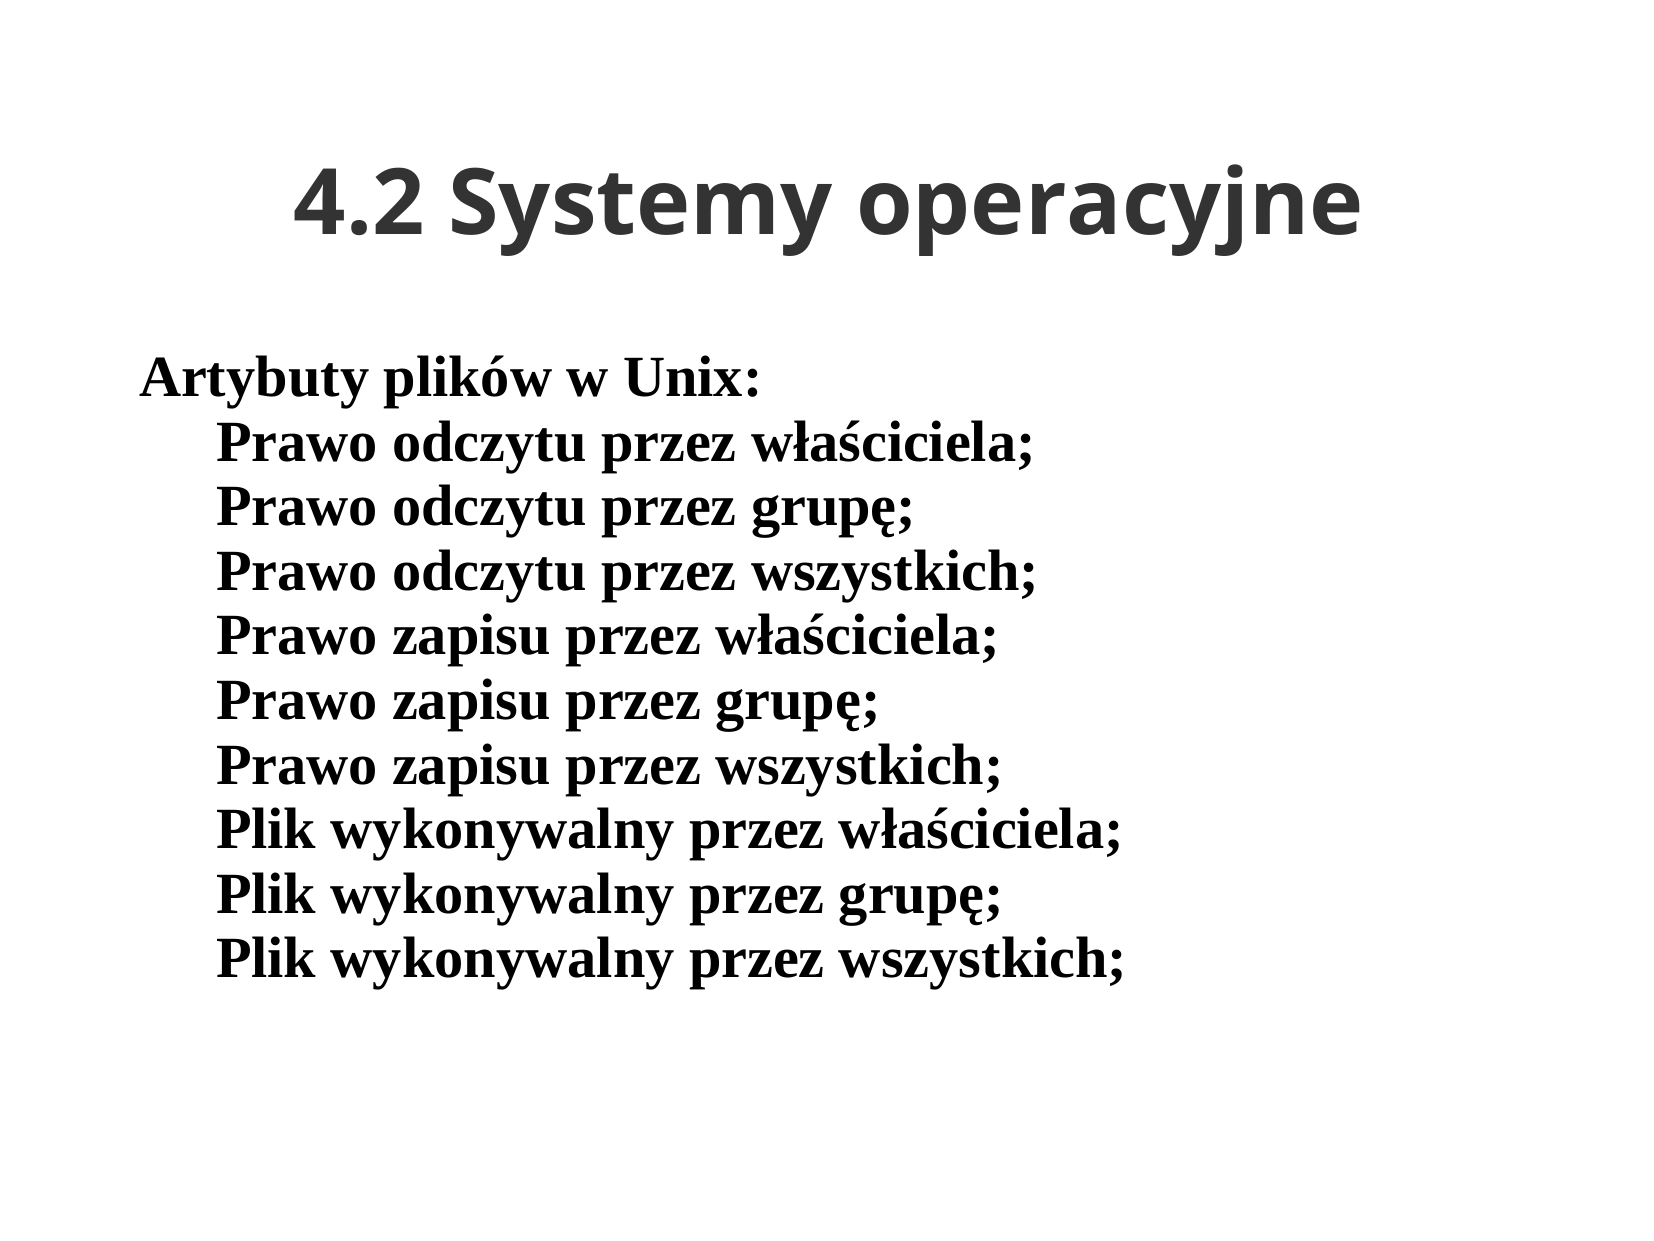

# 4.2 Systemy operacyjne
Artybuty plików w Unix:
Prawo odczytu przez właściciela;
Prawo odczytu przez grupę;
Prawo odczytu przez wszystkich;
Prawo zapisu przez właściciela;
Prawo zapisu przez grupę;
Prawo zapisu przez wszystkich;
Plik wykonywalny przez właściciela;
Plik wykonywalny przez grupę;
Plik wykonywalny przez wszystkich;